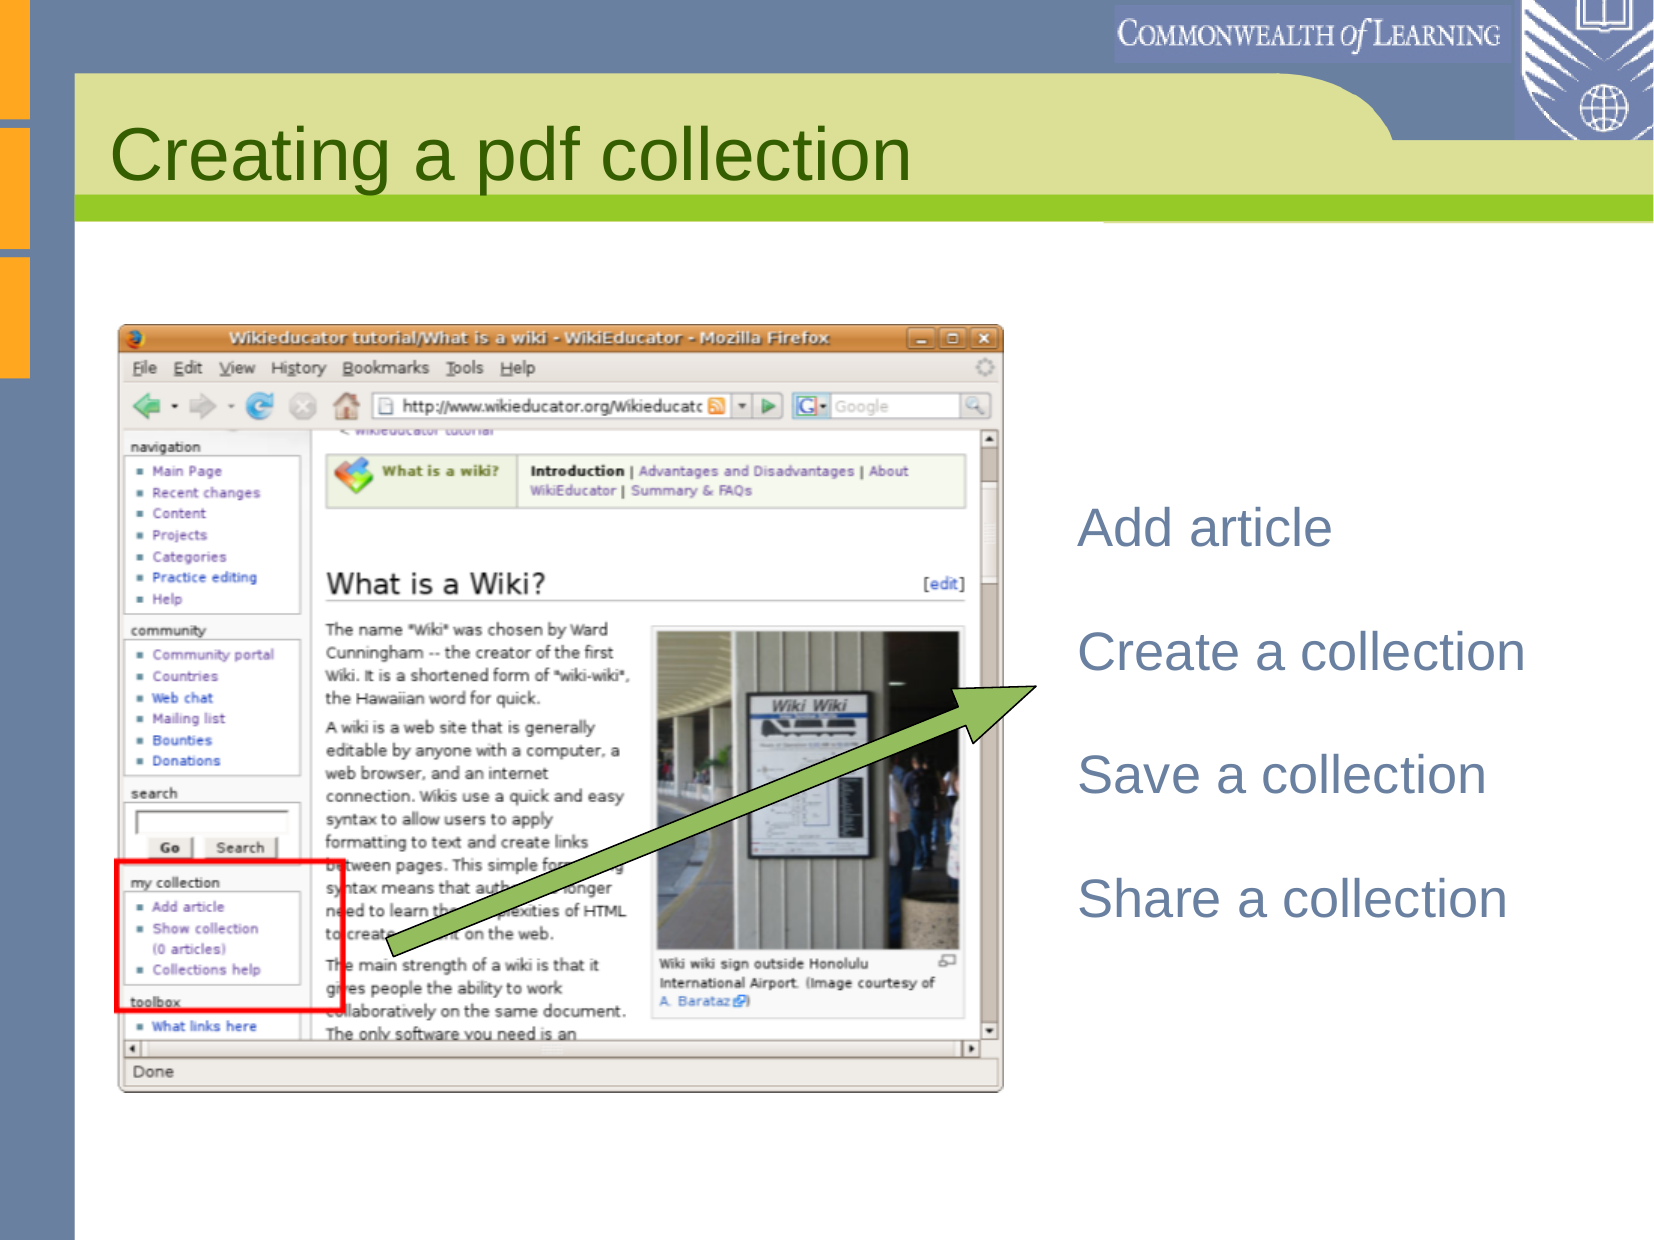

Creating a pdf collection
Add article
Create a collection
Save a collection
Share a collection